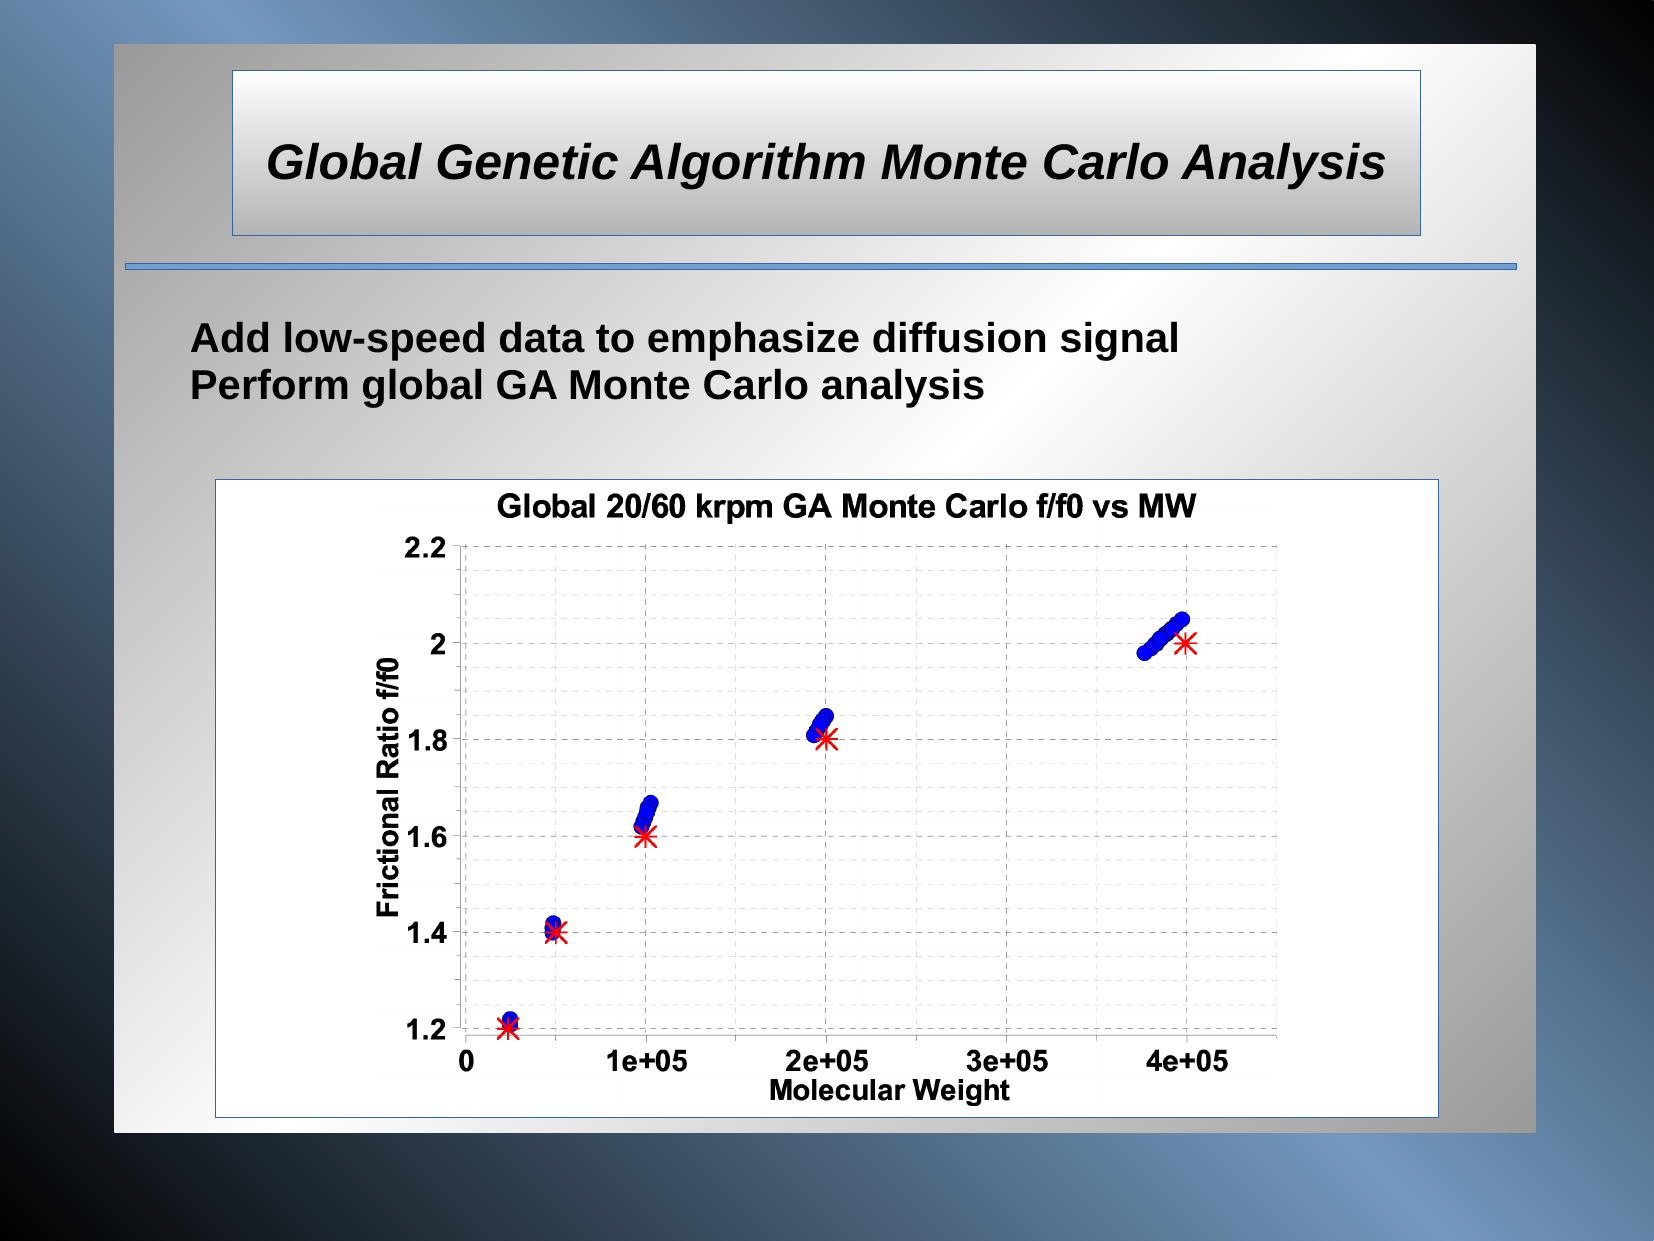

Global Genetic Algorithm Monte Carlo Analysis
Add low-speed data to emphasize diffusion signal
Perform global GA Monte Carlo analysis